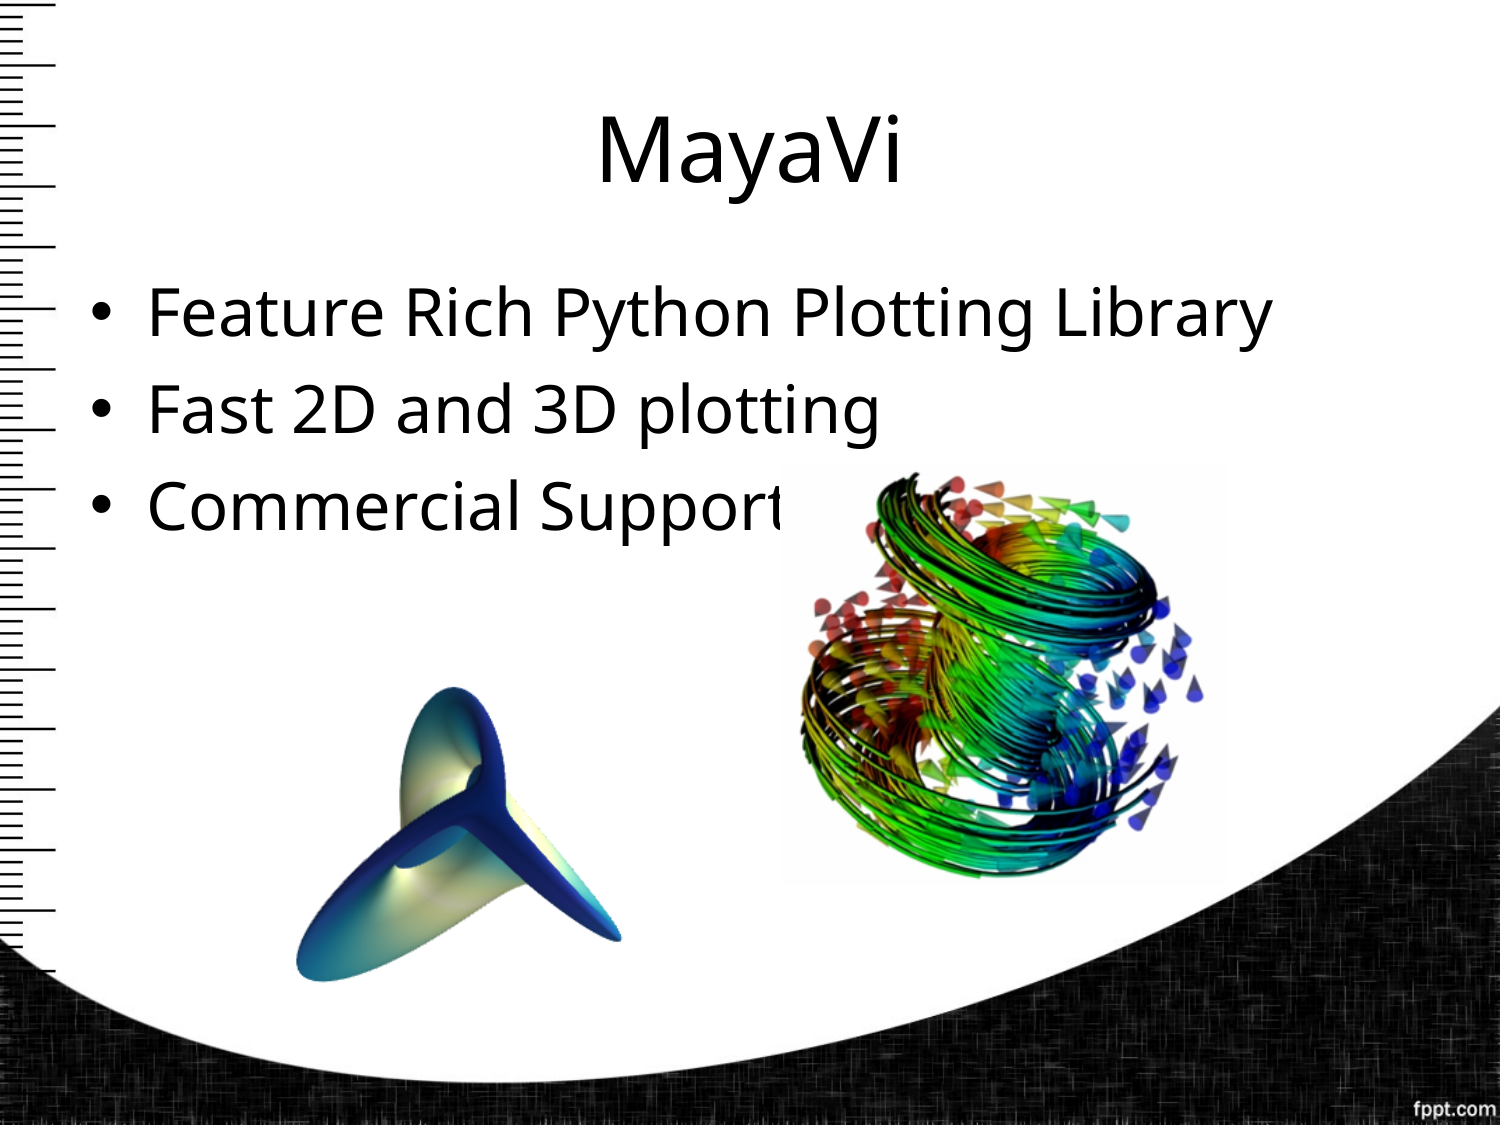

# MayaVi
Feature Rich Python Plotting Library
Fast 2D and 3D plotting
Commercial Support